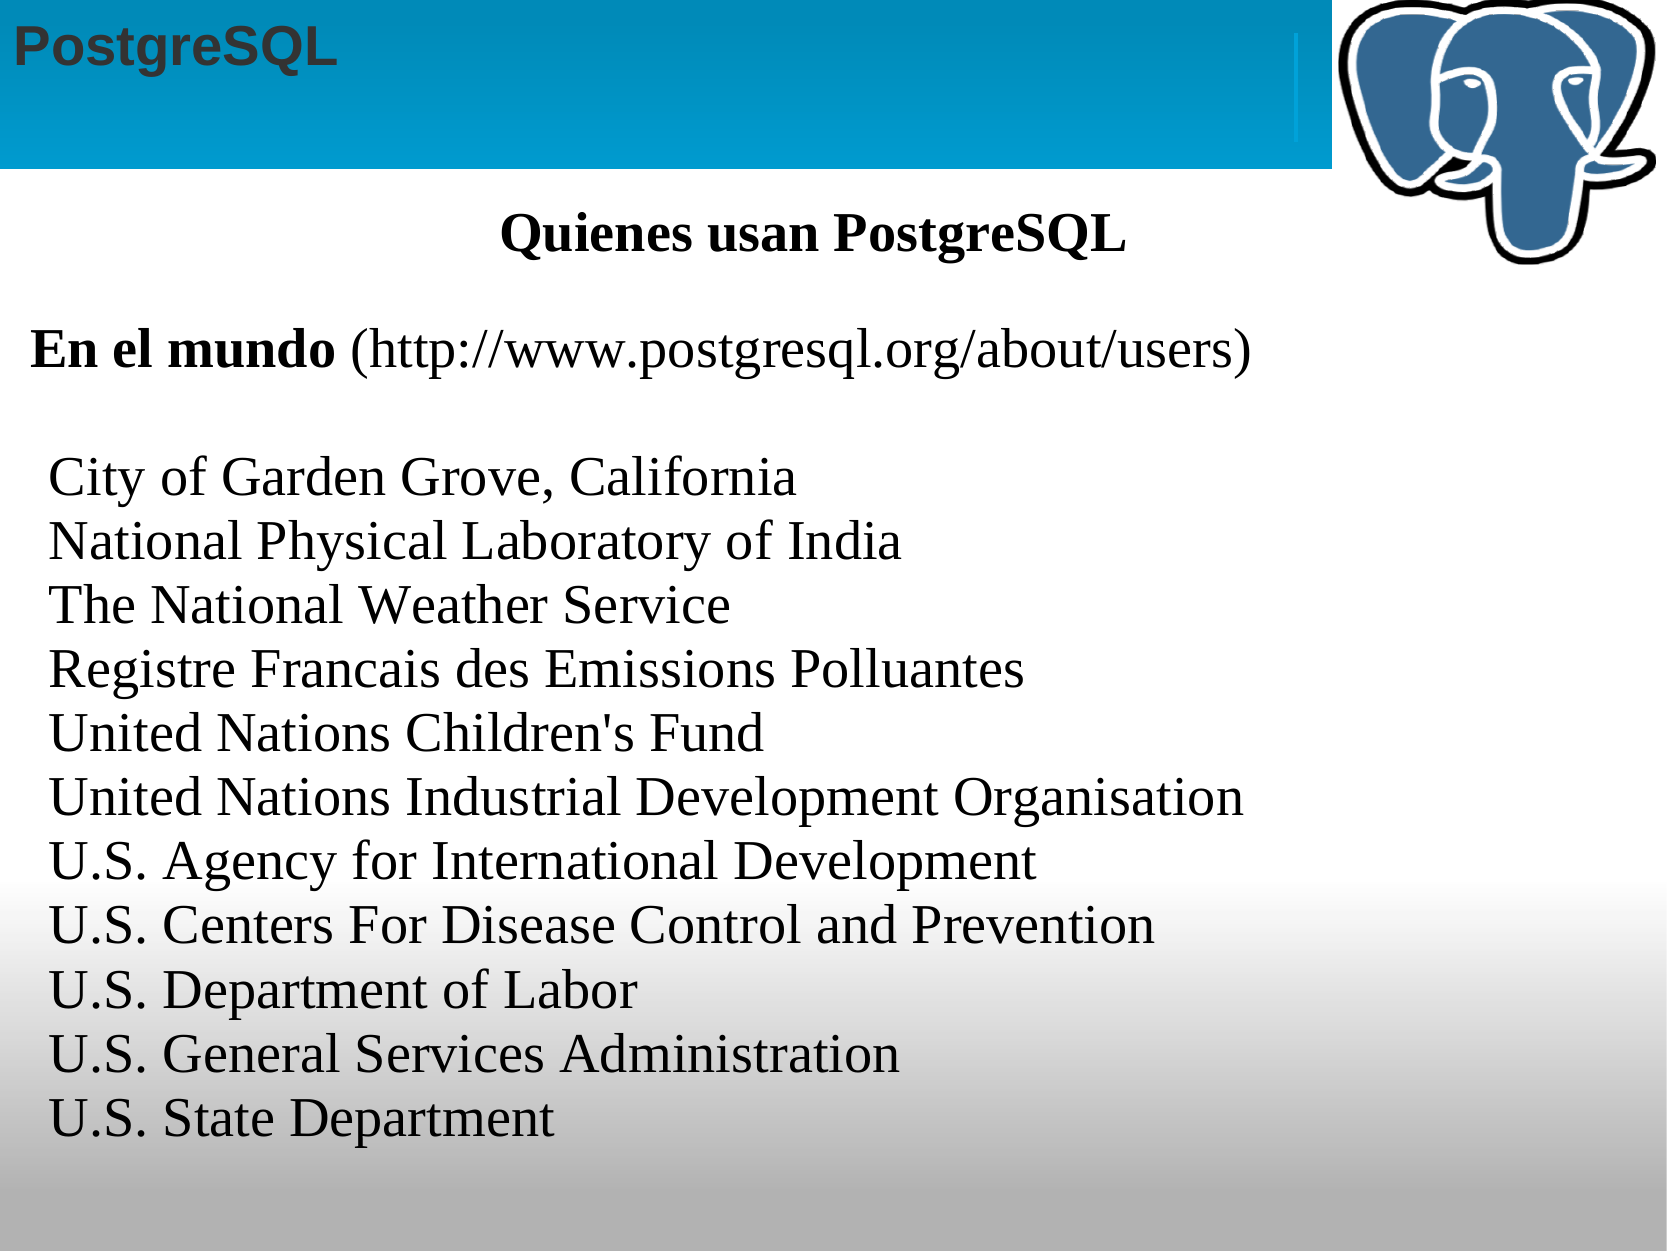

PostgreSQL
Quienes usan PostgreSQL
En el mundo (http://www.postgresql.org/about/users)
City of Garden Grove, California
National Physical Laboratory of India
The National Weather Service
Registre Francais des Emissions Polluantes
United Nations Children's Fund
United Nations Industrial Development Organisation
U.S. Agency for International Development
U.S. Centers For Disease Control and Prevention
U.S. Department of Labor
U.S. General Services Administration
U.S. State Department